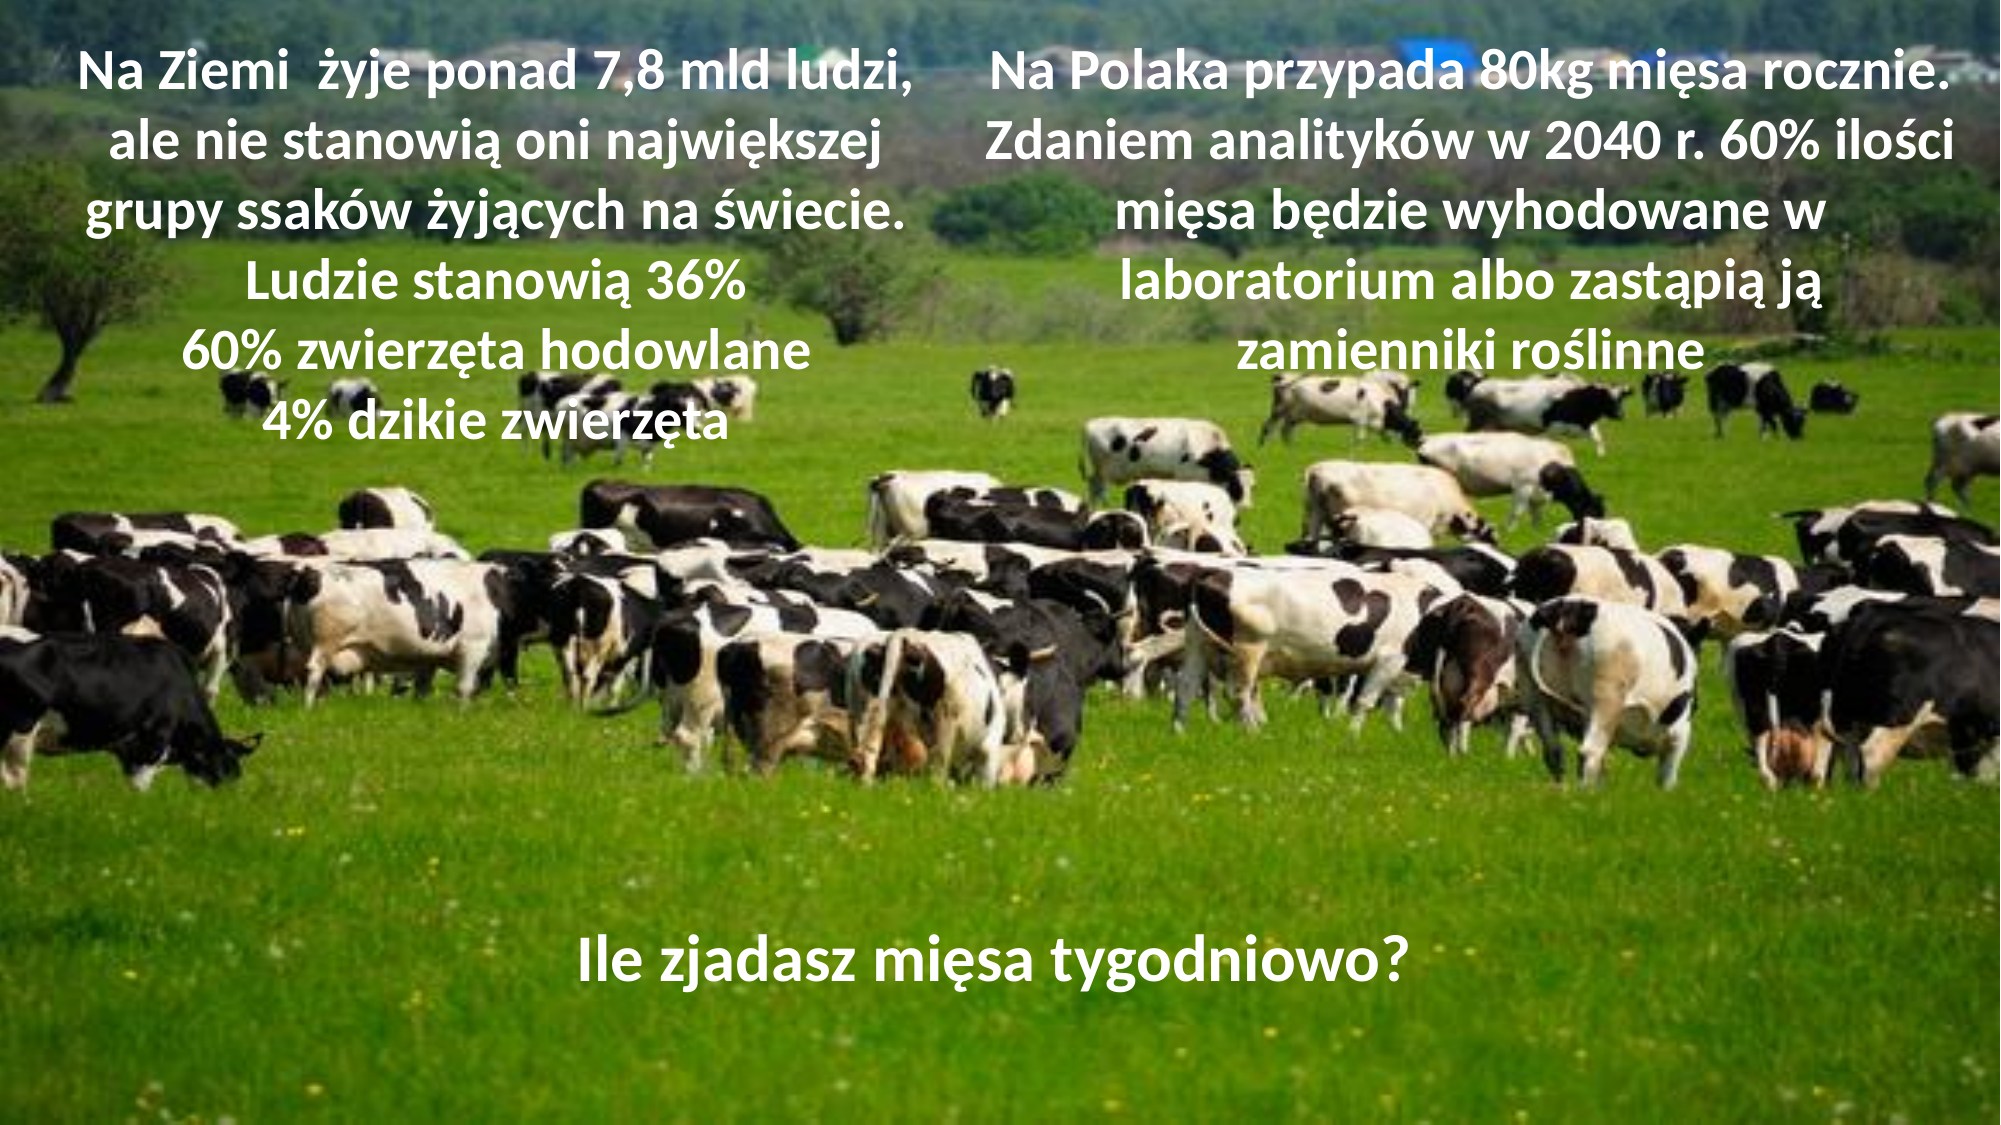

Na Ziemi żyje ponad 7,8 mld ludzi, ale nie stanowią oni największej grupy ssaków żyjących na świecie.
Ludzie stanowią 36%
60% zwierzęta hodowlane
4% dzikie zwierzęta
Na Polaka przypada 80kg mięsa rocznie.
Zdaniem analityków w 2040 r. 60% ilości mięsa będzie wyhodowane w laboratorium albo zastąpią ją zamienniki roślinne
Ile zjadasz mięsa tygodniowo?